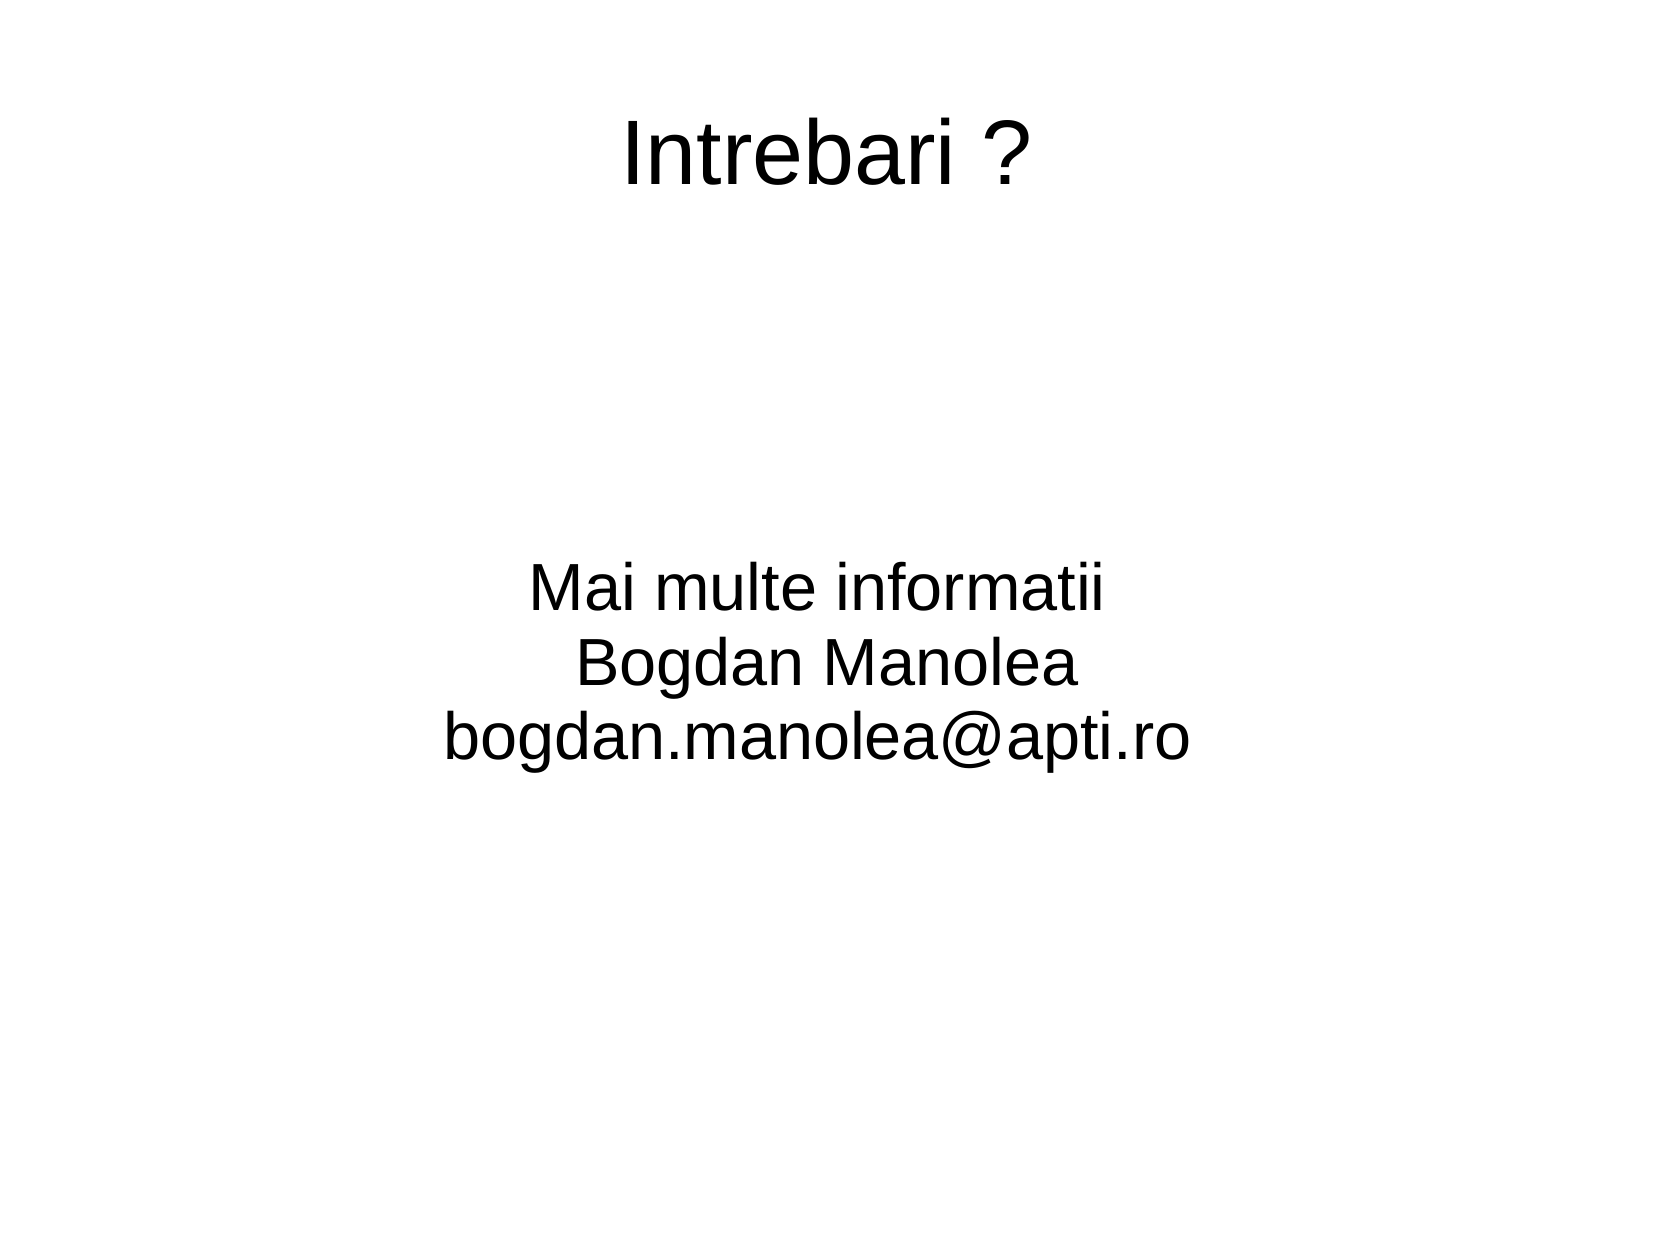

# Intrebari ?
Mai multe informatii
Bogdan Manolea
bogdan.manolea@apti.ro